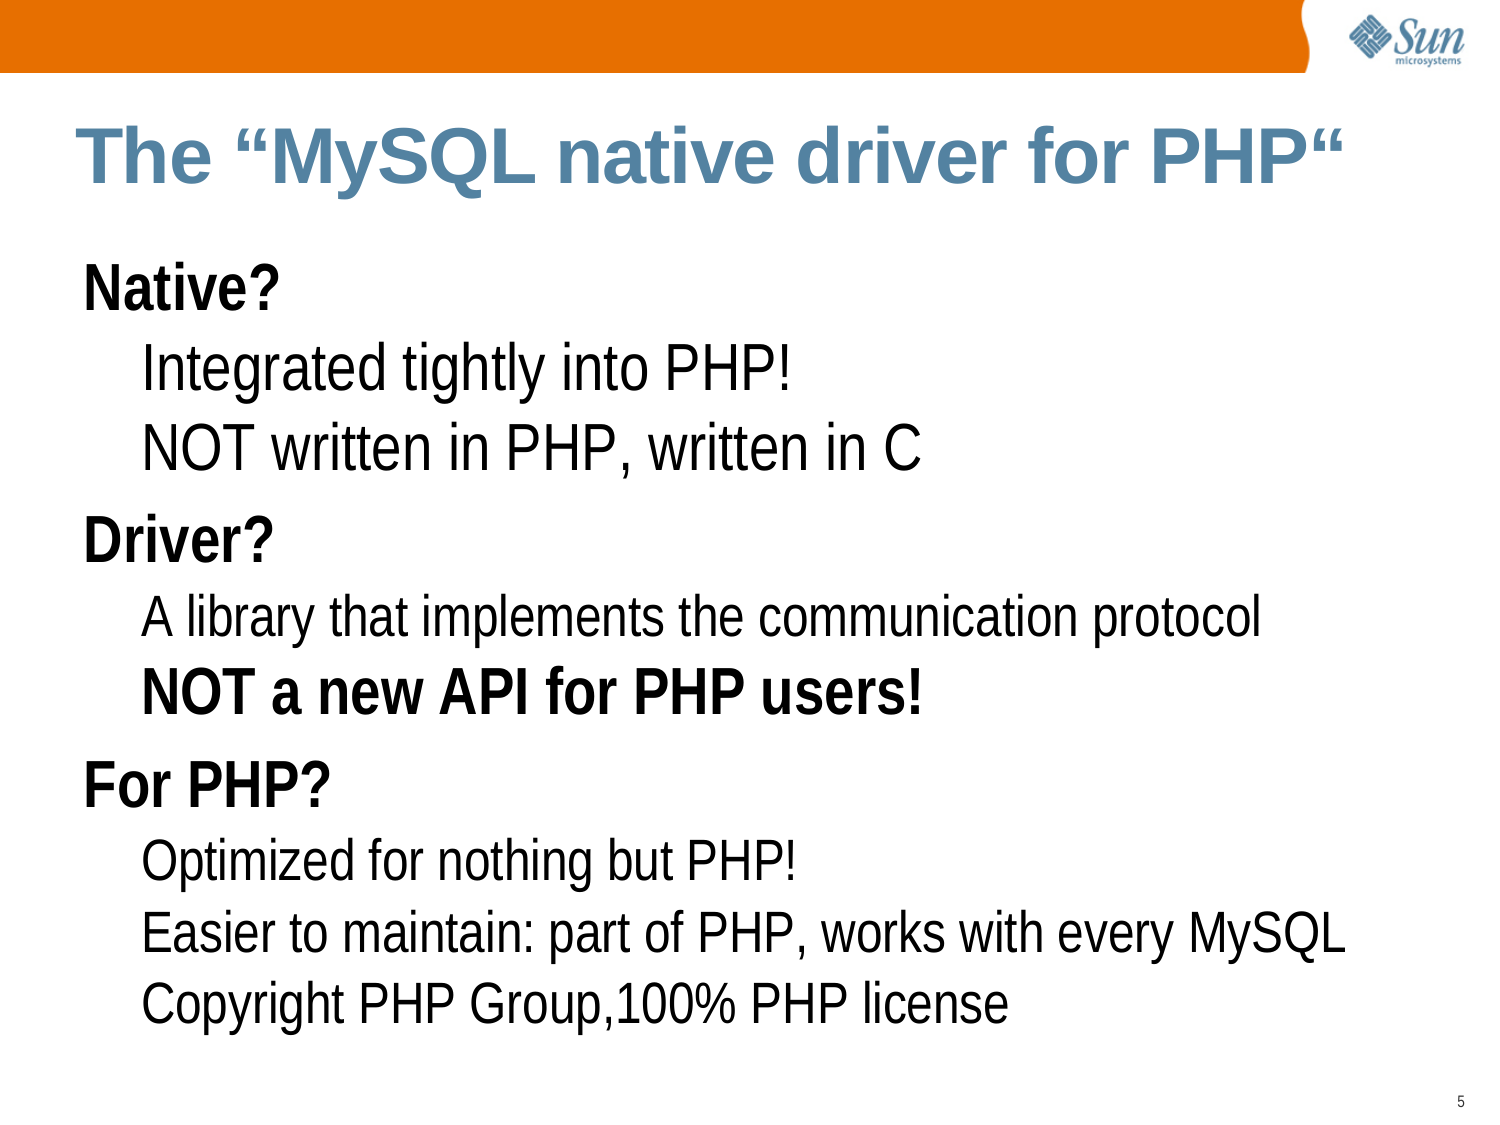

# The “MySQL native driver for PHP“
Native?
Integrated tightly into PHP!
NOT written in PHP, written in C
Driver?
A library that implements the communication protocol
NOT a new API for PHP users!
For PHP?
Optimized for nothing but PHP!
Easier to maintain: part of PHP, works with every MySQL
Copyright PHP Group,100% PHP license